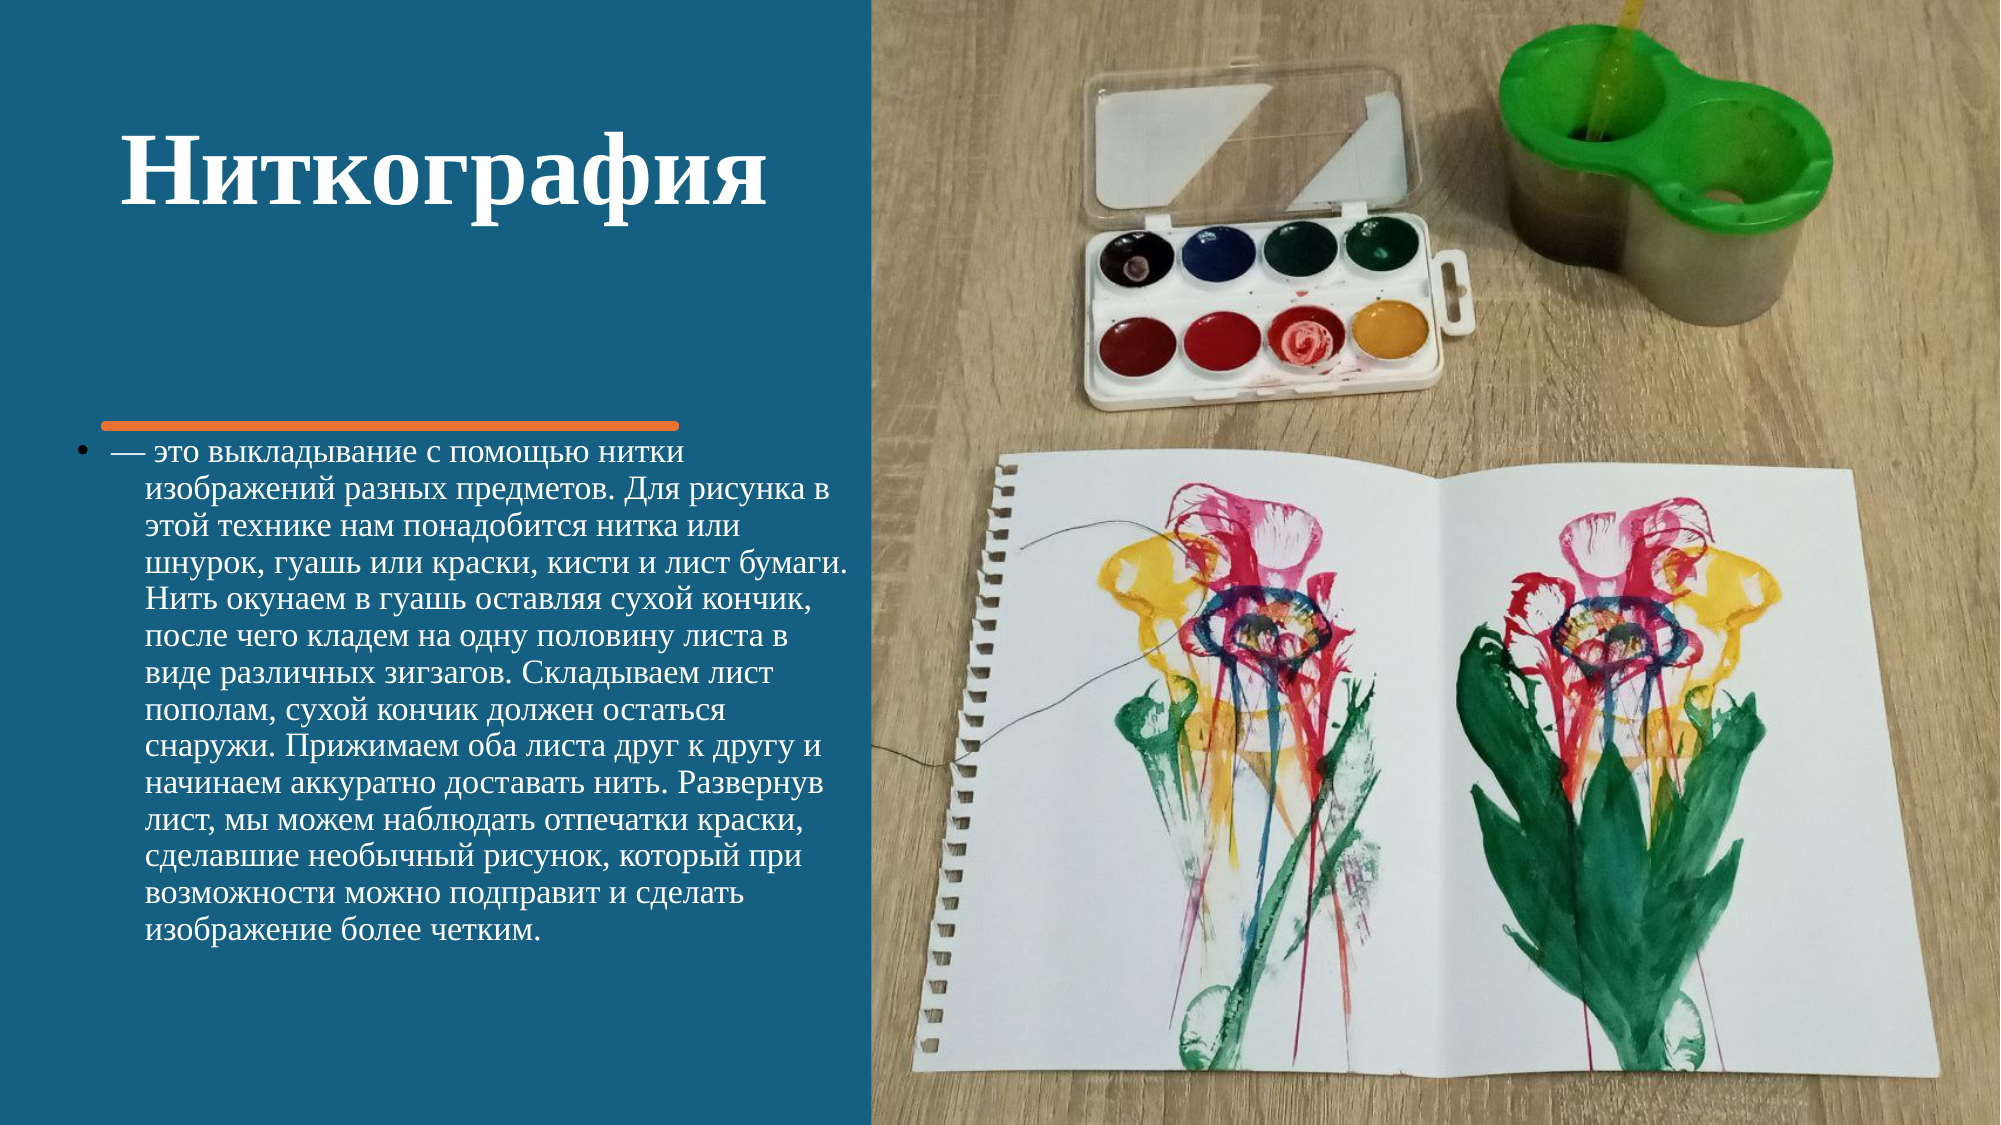

# Ниткография
— это выкладывание с помощью нитки изображений разных предметов. Для рисунка в этой технике нам понадобится нитка или шнурок, гуашь или краски, кисти и лист бумаги. Нить окунаем в гуашь оставляя сухой кончик, после чего кладем на одну половину листа в виде различных зигзагов. Складываем лист пополам, сухой кончик должен остаться снаружи. Прижимаем оба листа друг к другу и начинаем аккуратно доставать нить. Развернув лист, мы можем наблюдать отпечатки краски, сделавшие необычный рисунок, который при возможности можно подправит и сделать изображение более четким.